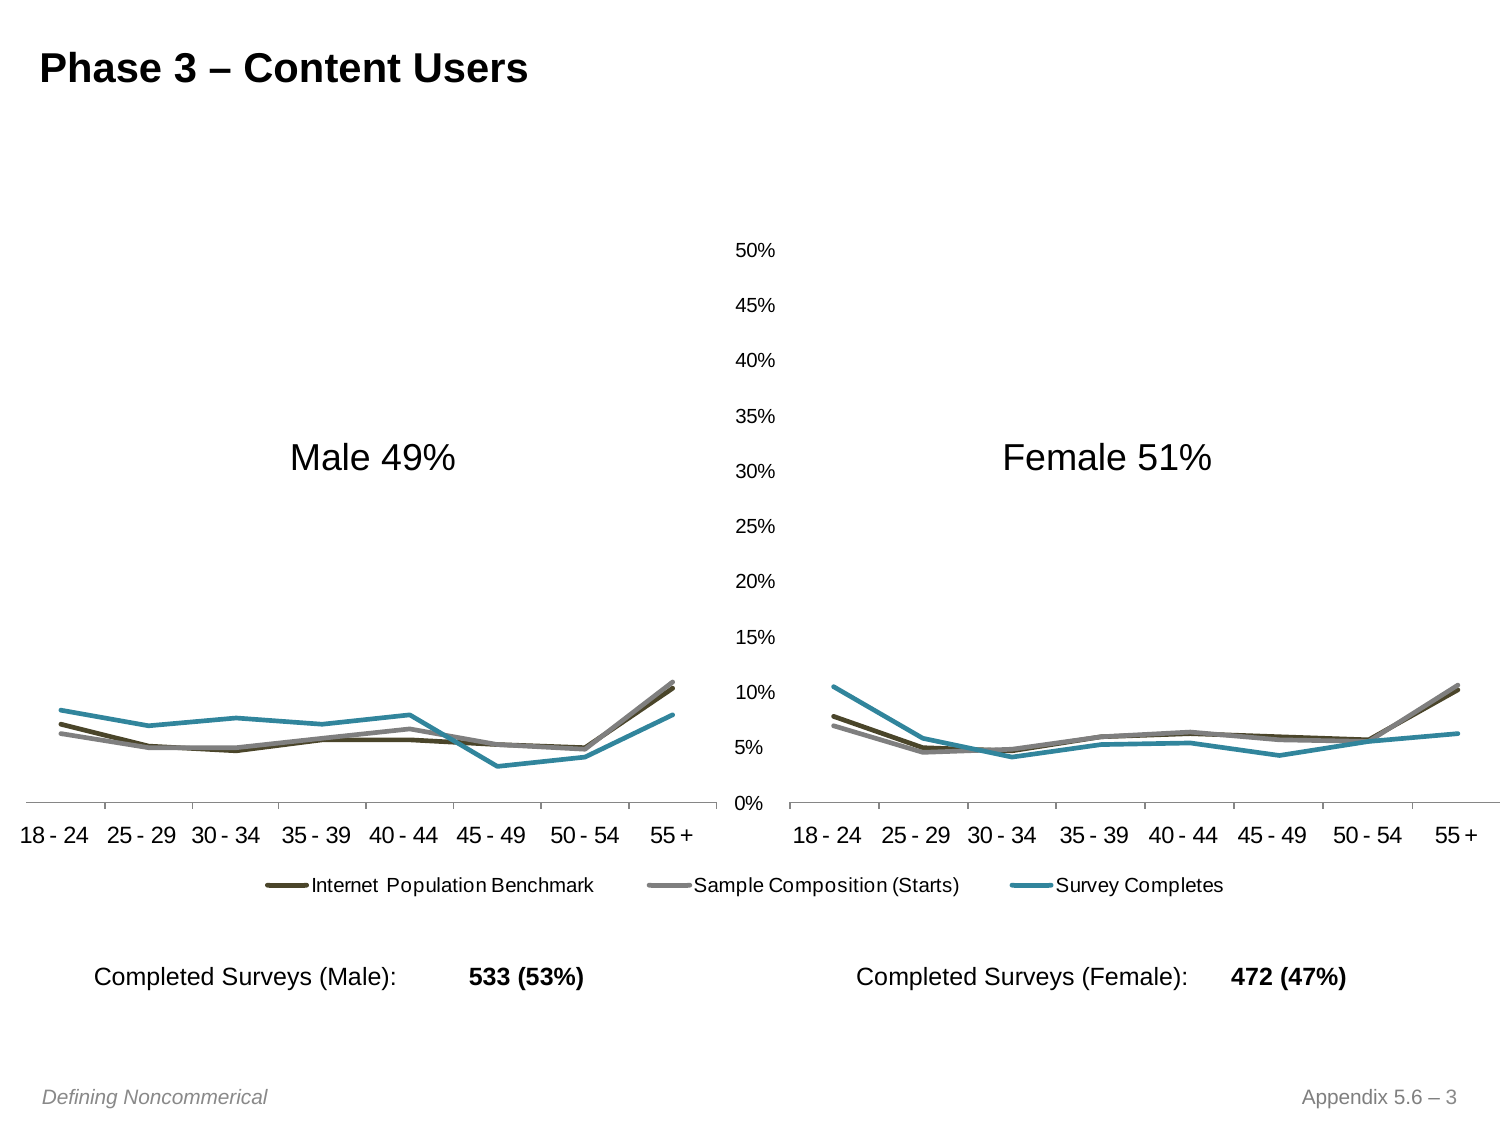

Phase 3 – Content Users
Male 49%
Female 51%
Completed Surveys (Male):	533 (53%)
Completed Surveys (Female):	472 (47%)
Defining Noncommerical
Appendix 5.6 – 1